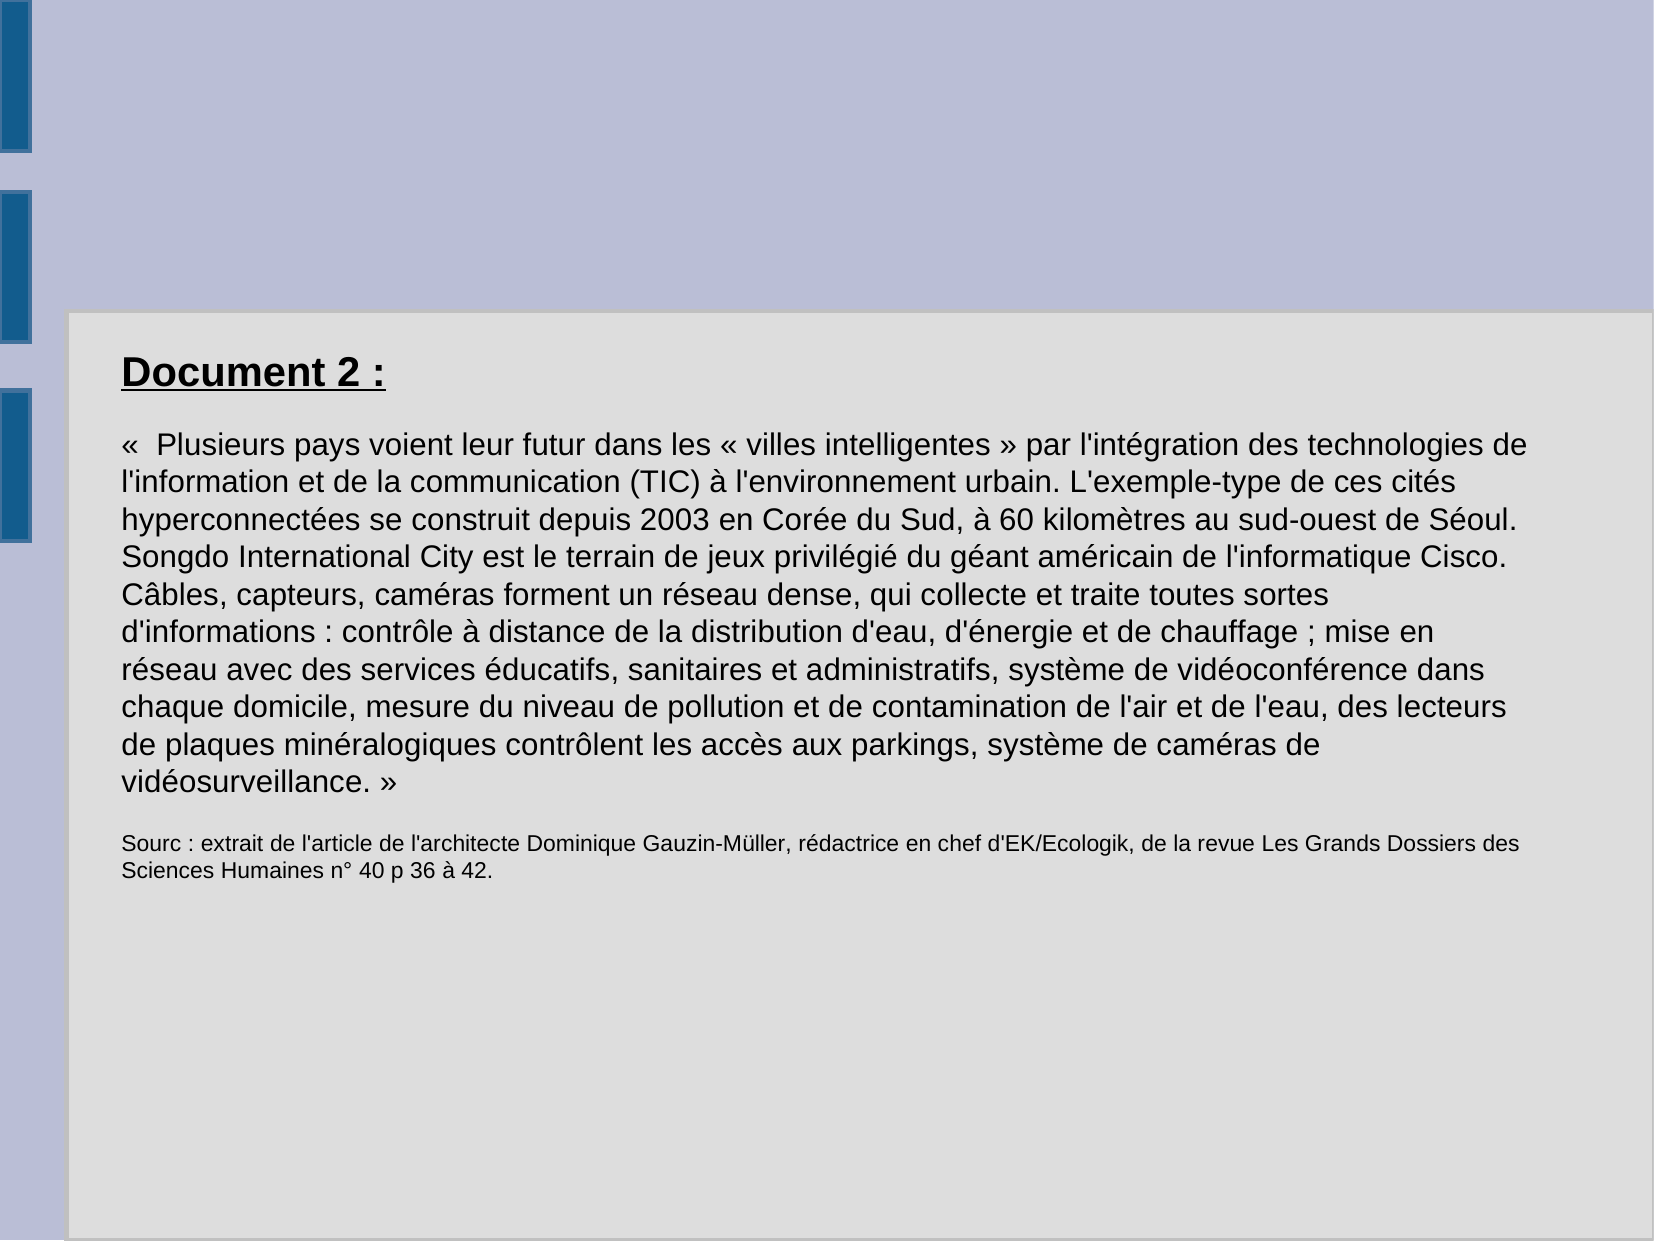

#
Document 2 :
«  Plusieurs pays voient leur futur dans les « villes intelligentes » par l'intégration des technologies de l'information et de la communication (TIC) à l'environnement urbain. L'exemple-type de ces cités hyperconnectées se construit depuis 2003 en Corée du Sud, à 60 kilomètres au sud-ouest de Séoul. Songdo International City est le terrain de jeux privilégié du géant américain de l'informatique Cisco. Câbles, capteurs, caméras forment un réseau dense, qui collecte et traite toutes sortes d'informations : contrôle à distance de la distribution d'eau, d'énergie et de chauffage ; mise en réseau avec des services éducatifs, sanitaires et administratifs, système de vidéoconférence dans chaque domicile, mesure du niveau de pollution et de contamination de l'air et de l'eau, des lecteurs de plaques minéralogiques contrôlent les accès aux parkings, système de caméras de vidéosurveillance. »
Sourc : extrait de l'article de l'architecte Dominique Gauzin-Müller, rédactrice en chef d'EK/Ecologik, de la revue Les Grands Dossiers des Sciences Humaines n° 40 p 36 à 42.